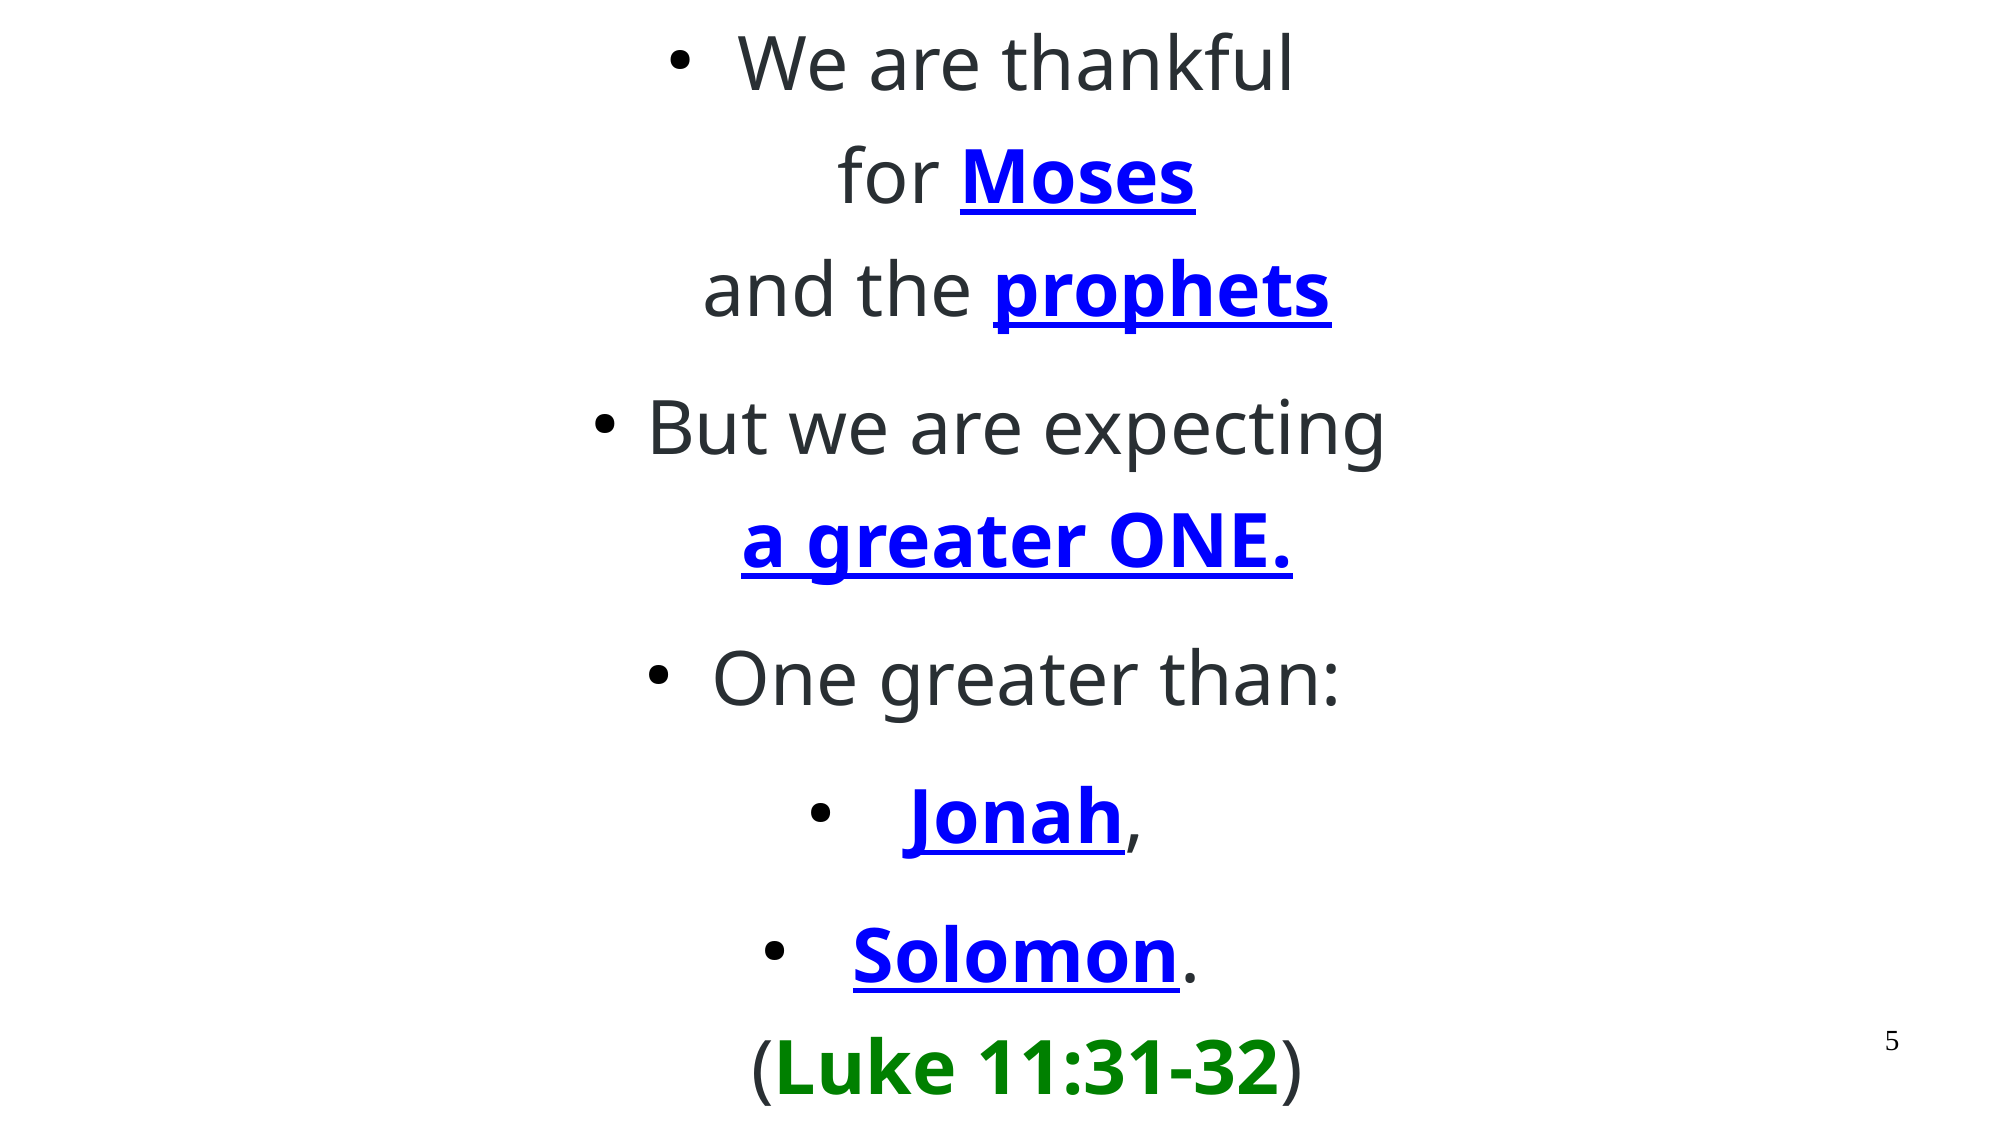

# We are thankful for Moses and the prophets
But we are expecting
a greater ONE.
One greater than:
Jonah,
Solomon.
(Luke 11:31-32)
5